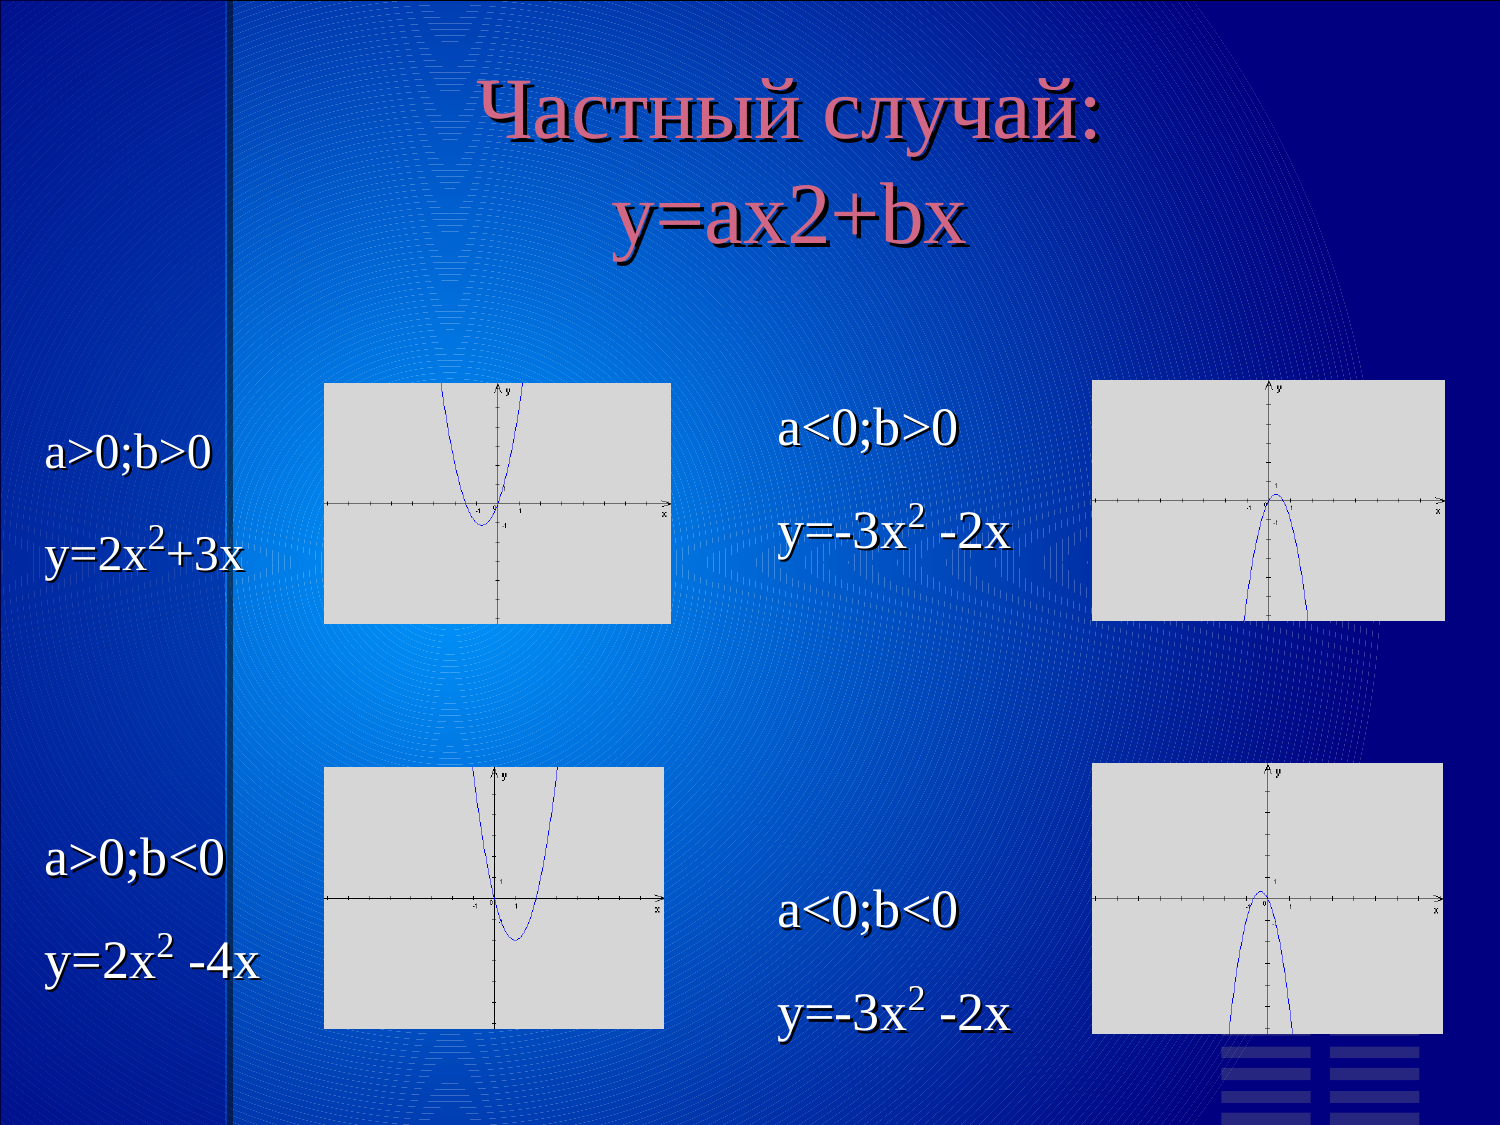

# Частный случай: y=ax2+bx
a>0;b>0
y=2х2+3x
a>0;b<0
y=2х2 -4x
a<0;b>0
y=-3х2 -2x
a<0;b<0
y=-3х2 -2x